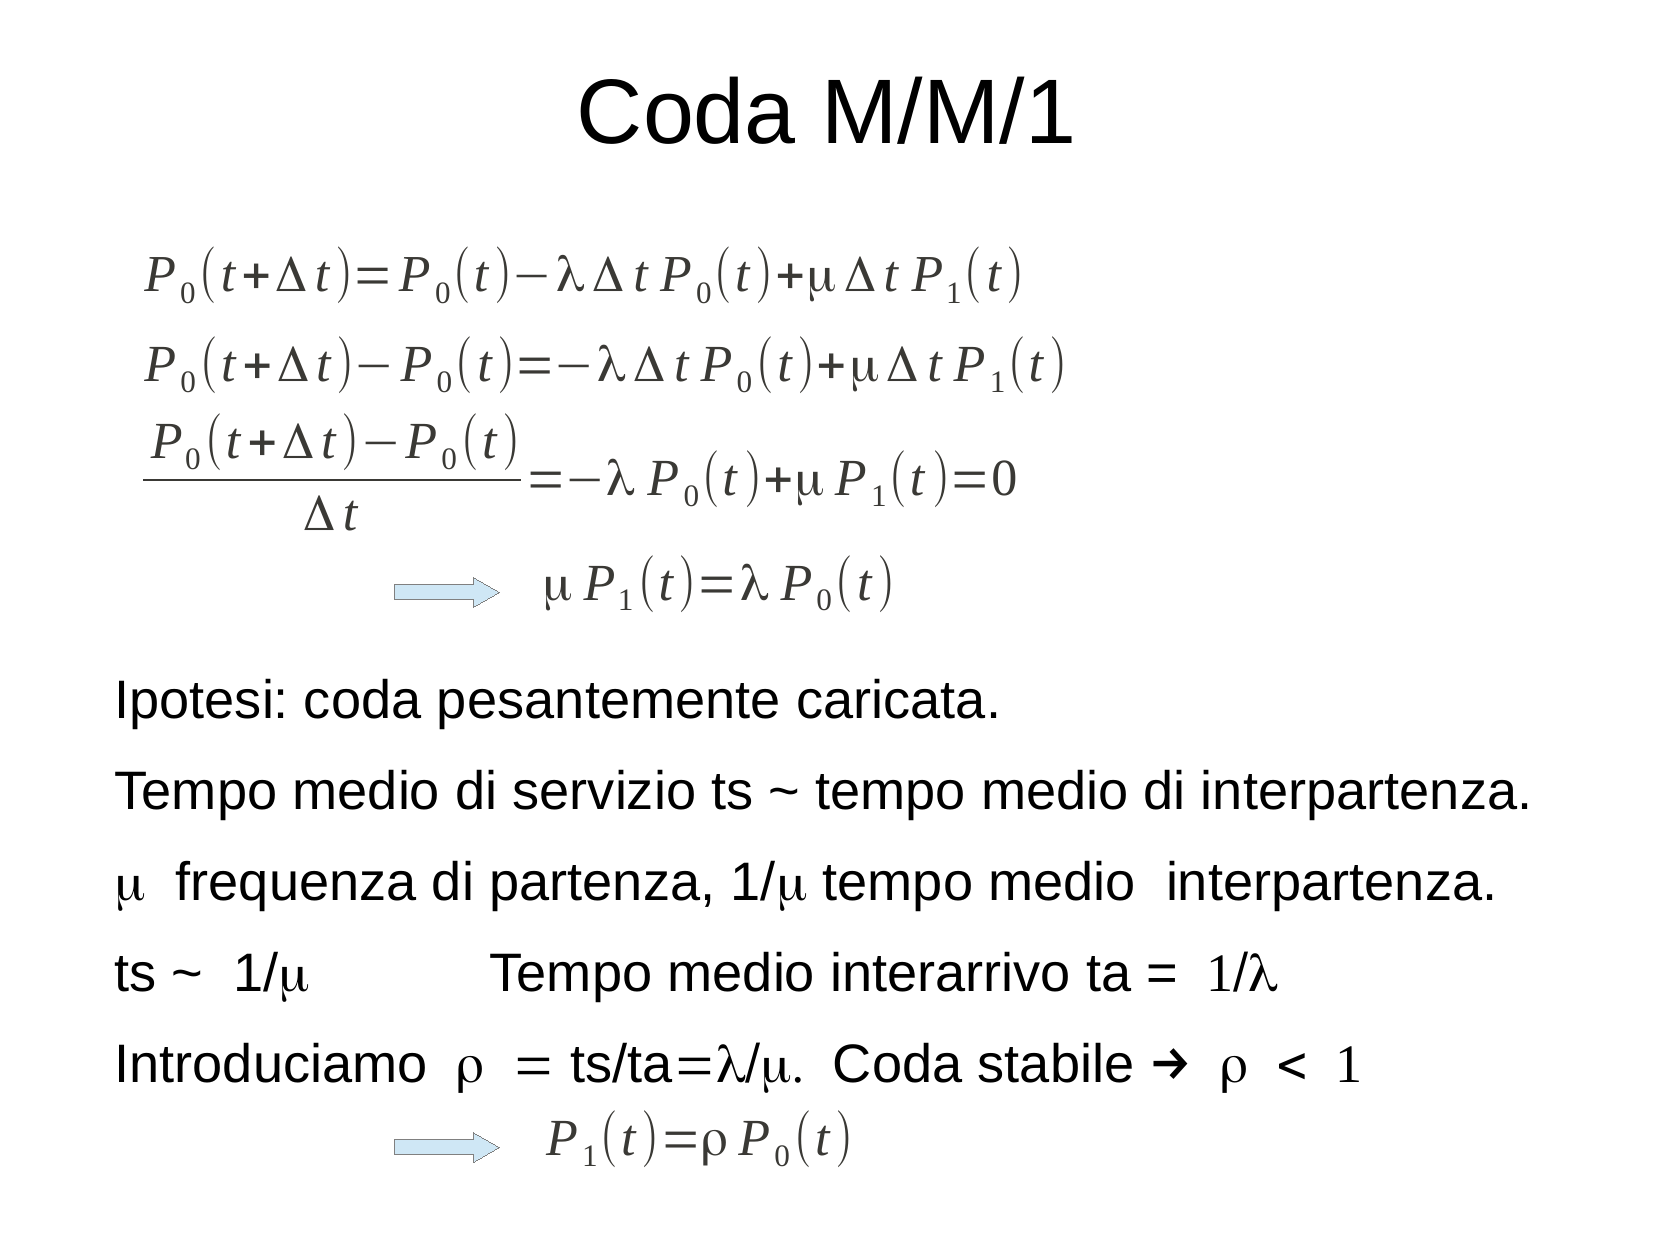

# Coda M/M/1
Ipotesi: coda pesantemente caricata.
Tempo medio di servizio ts ~ tempo medio di interpartenza.
m frequenza di partenza, 1/m tempo medio interpartenza.
ts ~ 1/m			Tempo medio interarrivo ta = 1/l
Introduciamo r = ts/ta=l/m. Coda stabile → r < 1